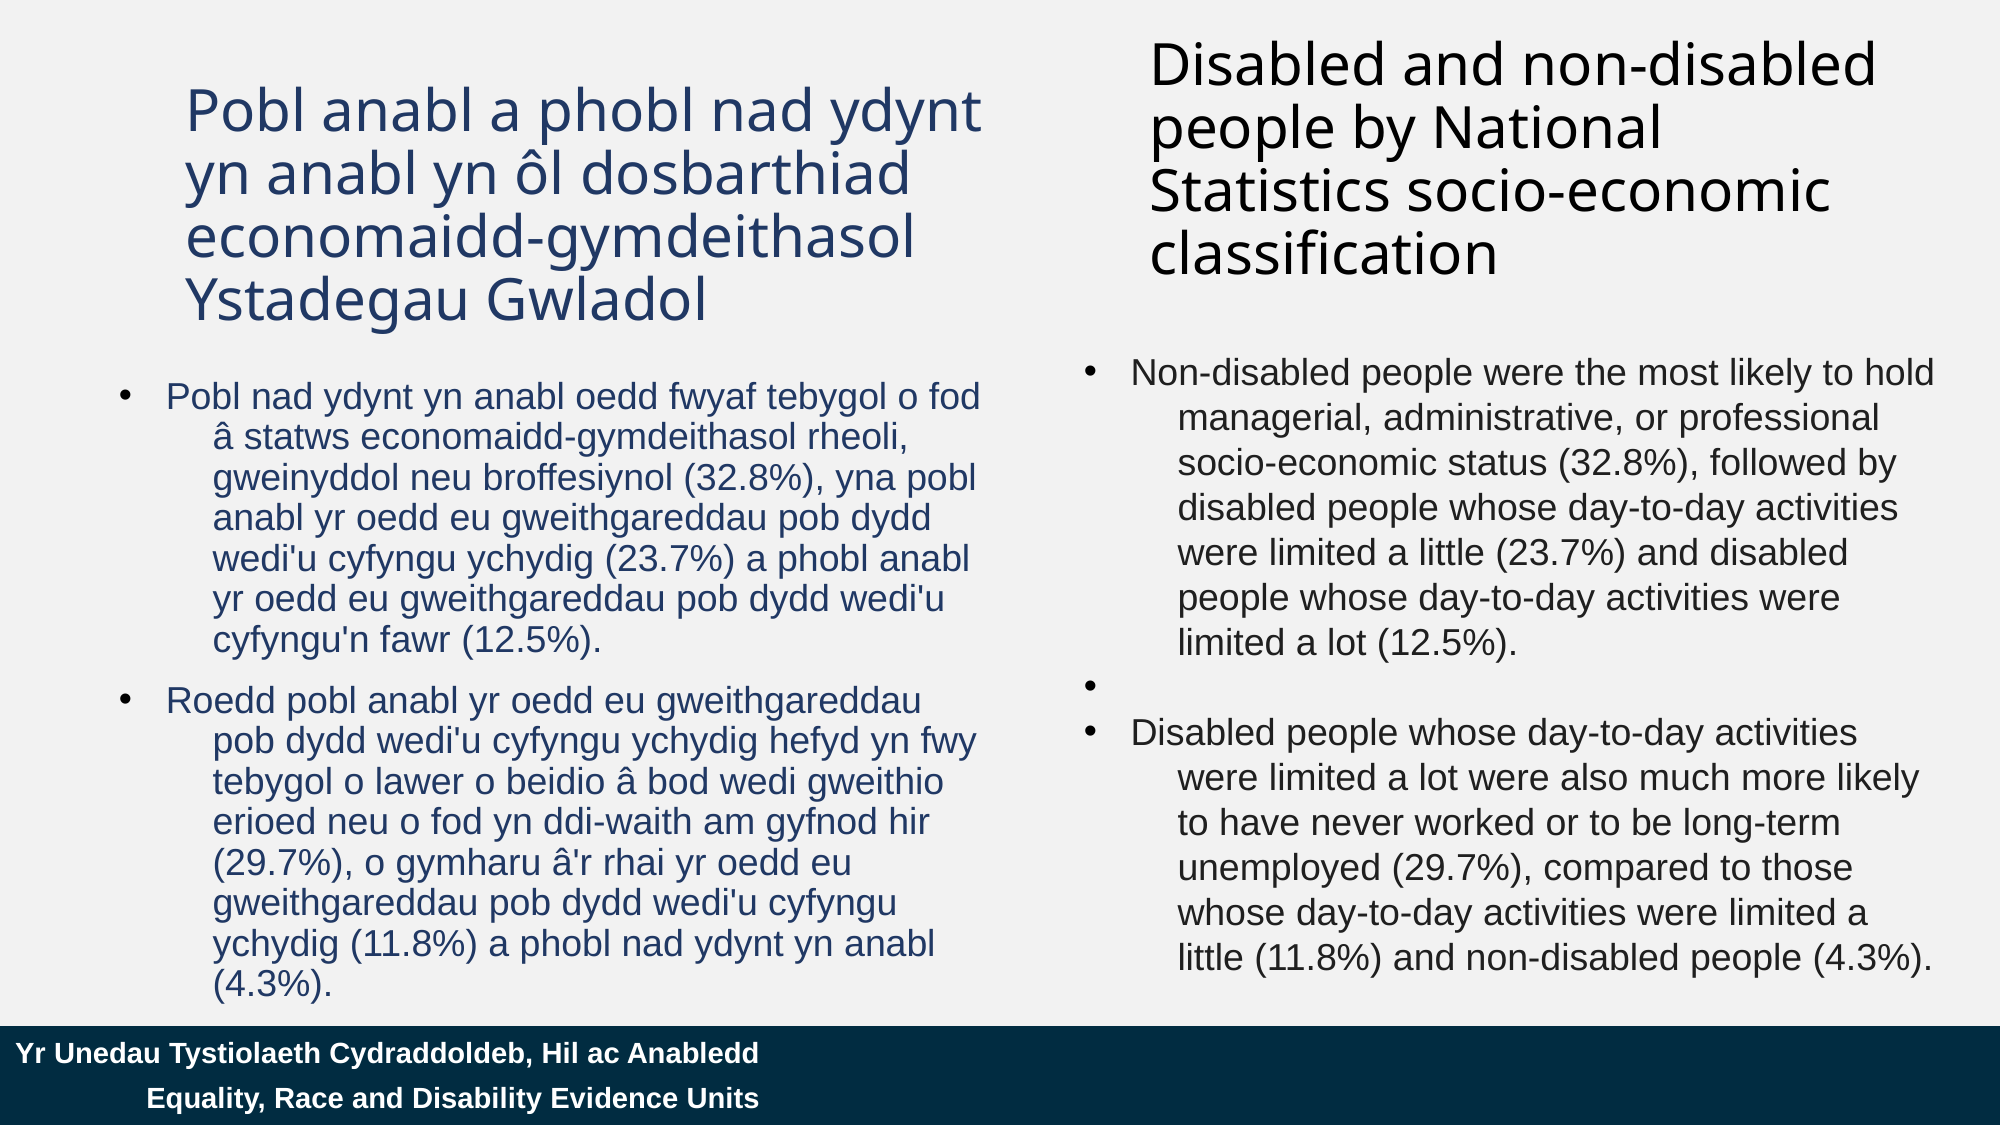

Disabled and non-disabled people by National Statistics socio-economic classification
Pobl anabl a phobl nad ydynt yn anabl yn ôl dosbarthiad economaidd-gymdeithasol Ystadegau Gwladol
Non-disabled people were the most likely to hold managerial, administrative, or professional socio-economic status (32.8%), followed by disabled people whose day-to-day activities were limited a little (23.7%) and disabled people whose day-to-day activities were limited a lot (12.5%).
Disabled people whose day-to-day activities were limited a lot were also much more likely to have never worked or to be long-term unemployed (29.7%), compared to those whose day-to-day activities were limited a little (11.8%) and non-disabled people (4.3%).
# Pobl nad ydynt yn anabl oedd fwyaf tebygol o fod â statws economaidd-gymdeithasol rheoli, gweinyddol neu broffesiynol (32.8%), yna pobl anabl yr oedd eu gweithgareddau pob dydd wedi'u cyfyngu ychydig (23.7%) a phobl anabl yr oedd eu gweithgareddau pob dydd wedi'u cyfyngu'n fawr (12.5%).
Roedd pobl anabl yr oedd eu gweithgareddau pob dydd wedi'u cyfyngu ychydig hefyd yn fwy tebygol o lawer o beidio â bod wedi gweithio erioed neu o fod yn ddi-waith am gyfnod hir (29.7%), o gymharu â'r rhai yr oedd eu gweithgareddau pob dydd wedi'u cyfyngu ychydig (11.8%) a phobl nad ydynt yn anabl (4.3%).
Yr Unedau Tystiolaeth Cydraddoldeb, Hil ac Anabledd
Equality, Race and Disability Evidence Units